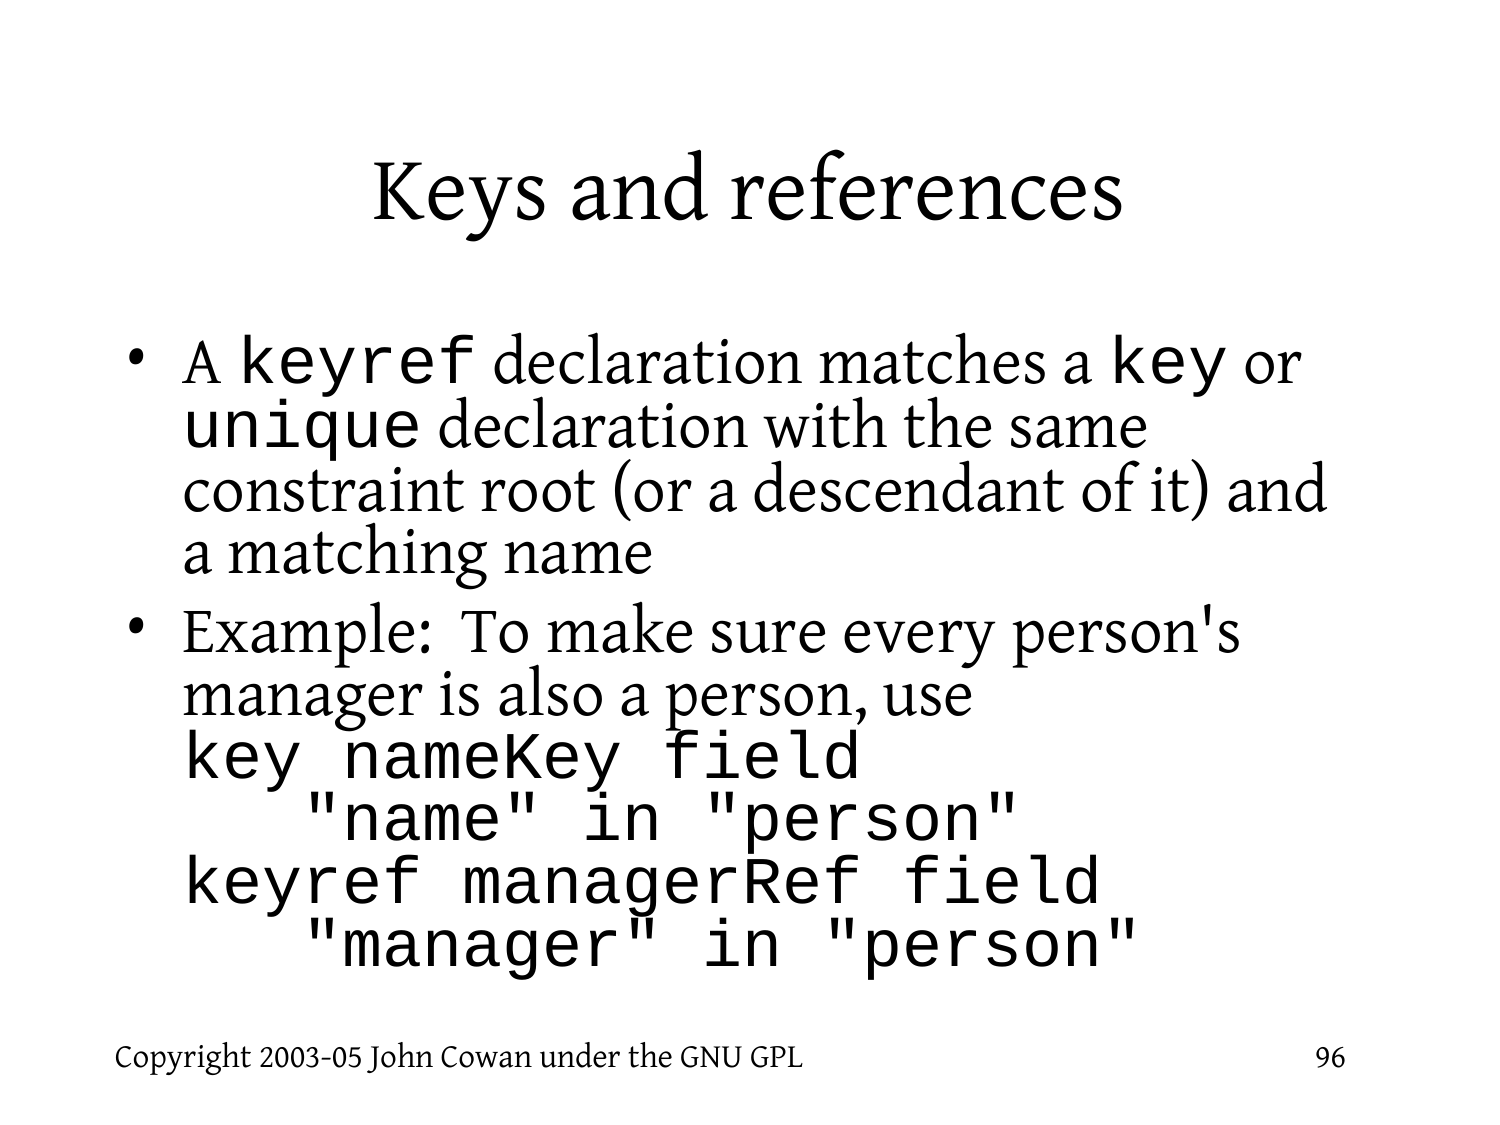

# Keys and references
A keyref declaration matches a key or unique declaration with the same constraint root (or a descendant of it) and a matching name
Example: To make sure every person's manager is also a person, use
key nameKey field
 "name" in "person"
keyref managerRef field
 "manager" in "person"